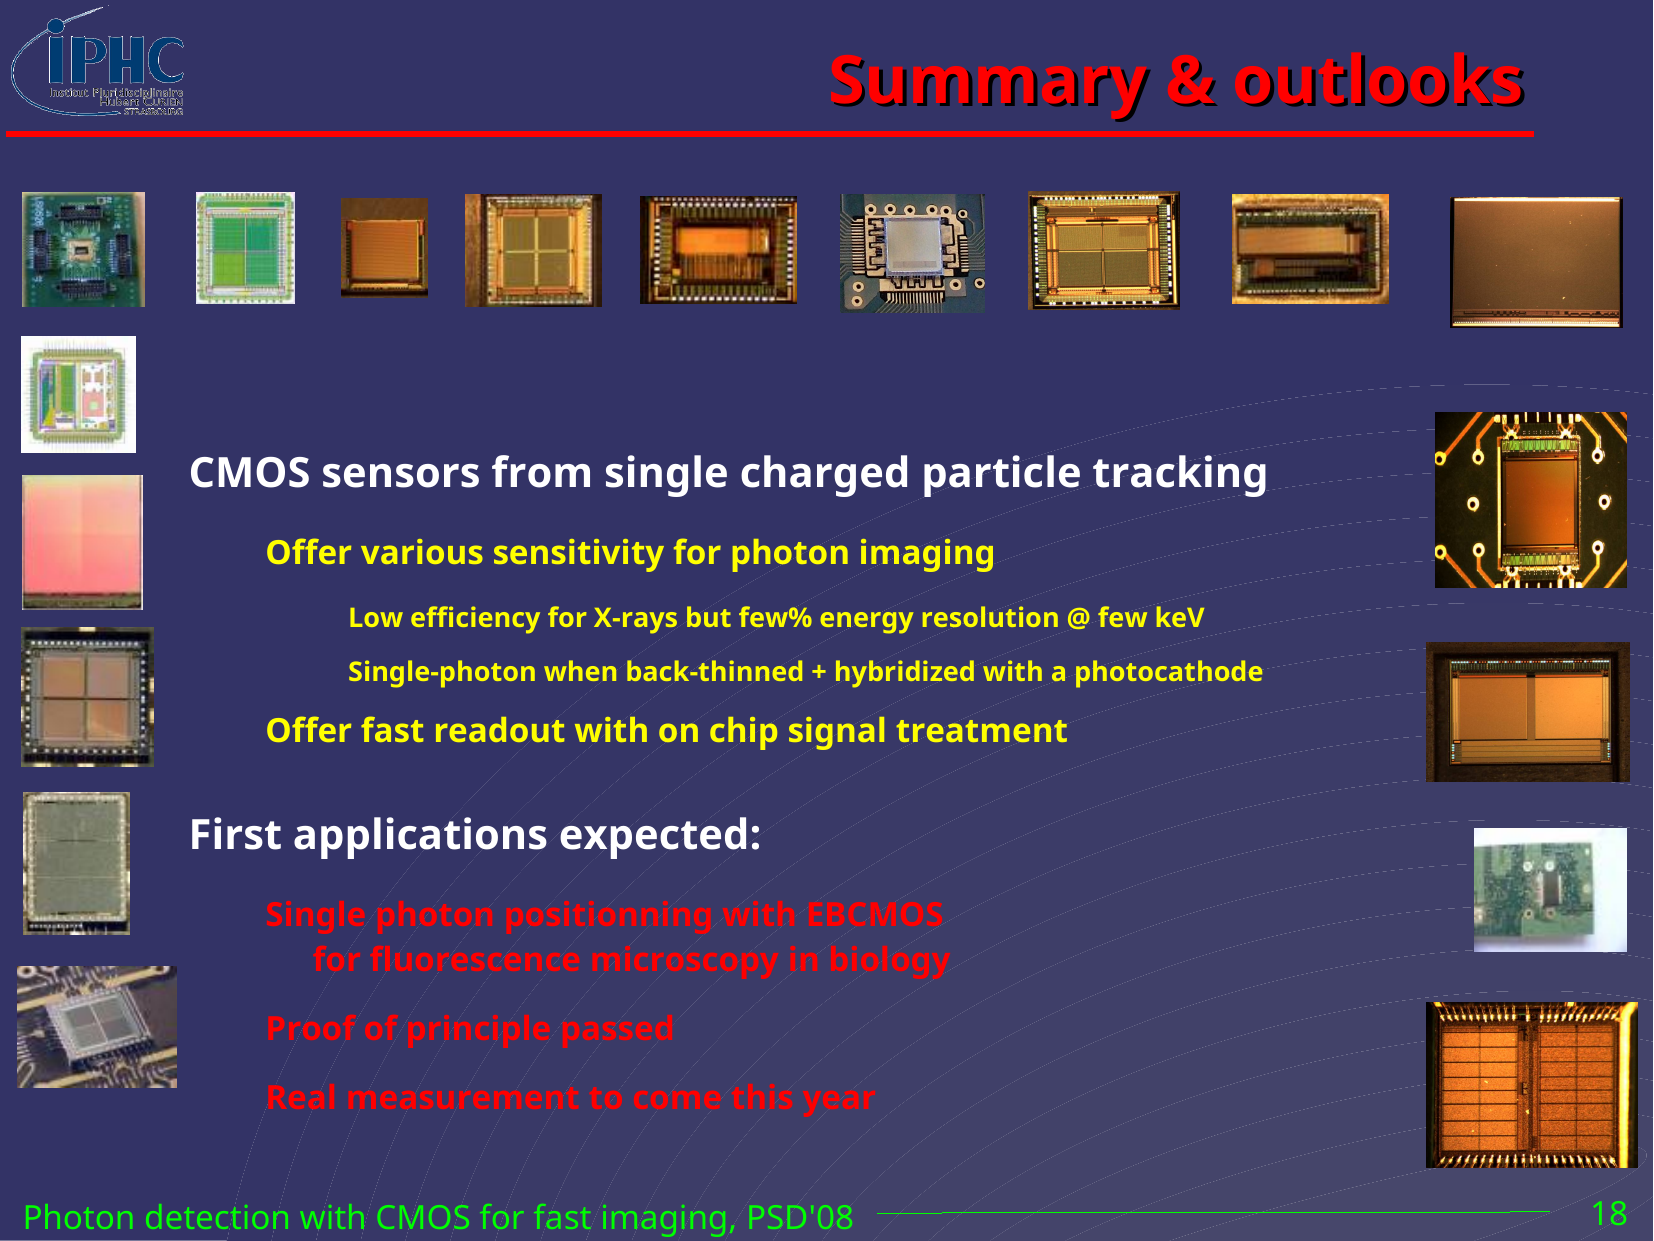

# Summary & outlooks
CMOS sensors from single charged particle tracking
Offer various sensitivity for photon imaging
Low efficiency for X-rays but few% energy resolution @ few keV
Single-photon when back-thinned + hybridized with a photocathode
Offer fast readout with on chip signal treatment
First applications expected:
Single photon positionning with EBCMOS
for fluorescence microscopy in biology
Proof of principle passed
Real measurement to come this year